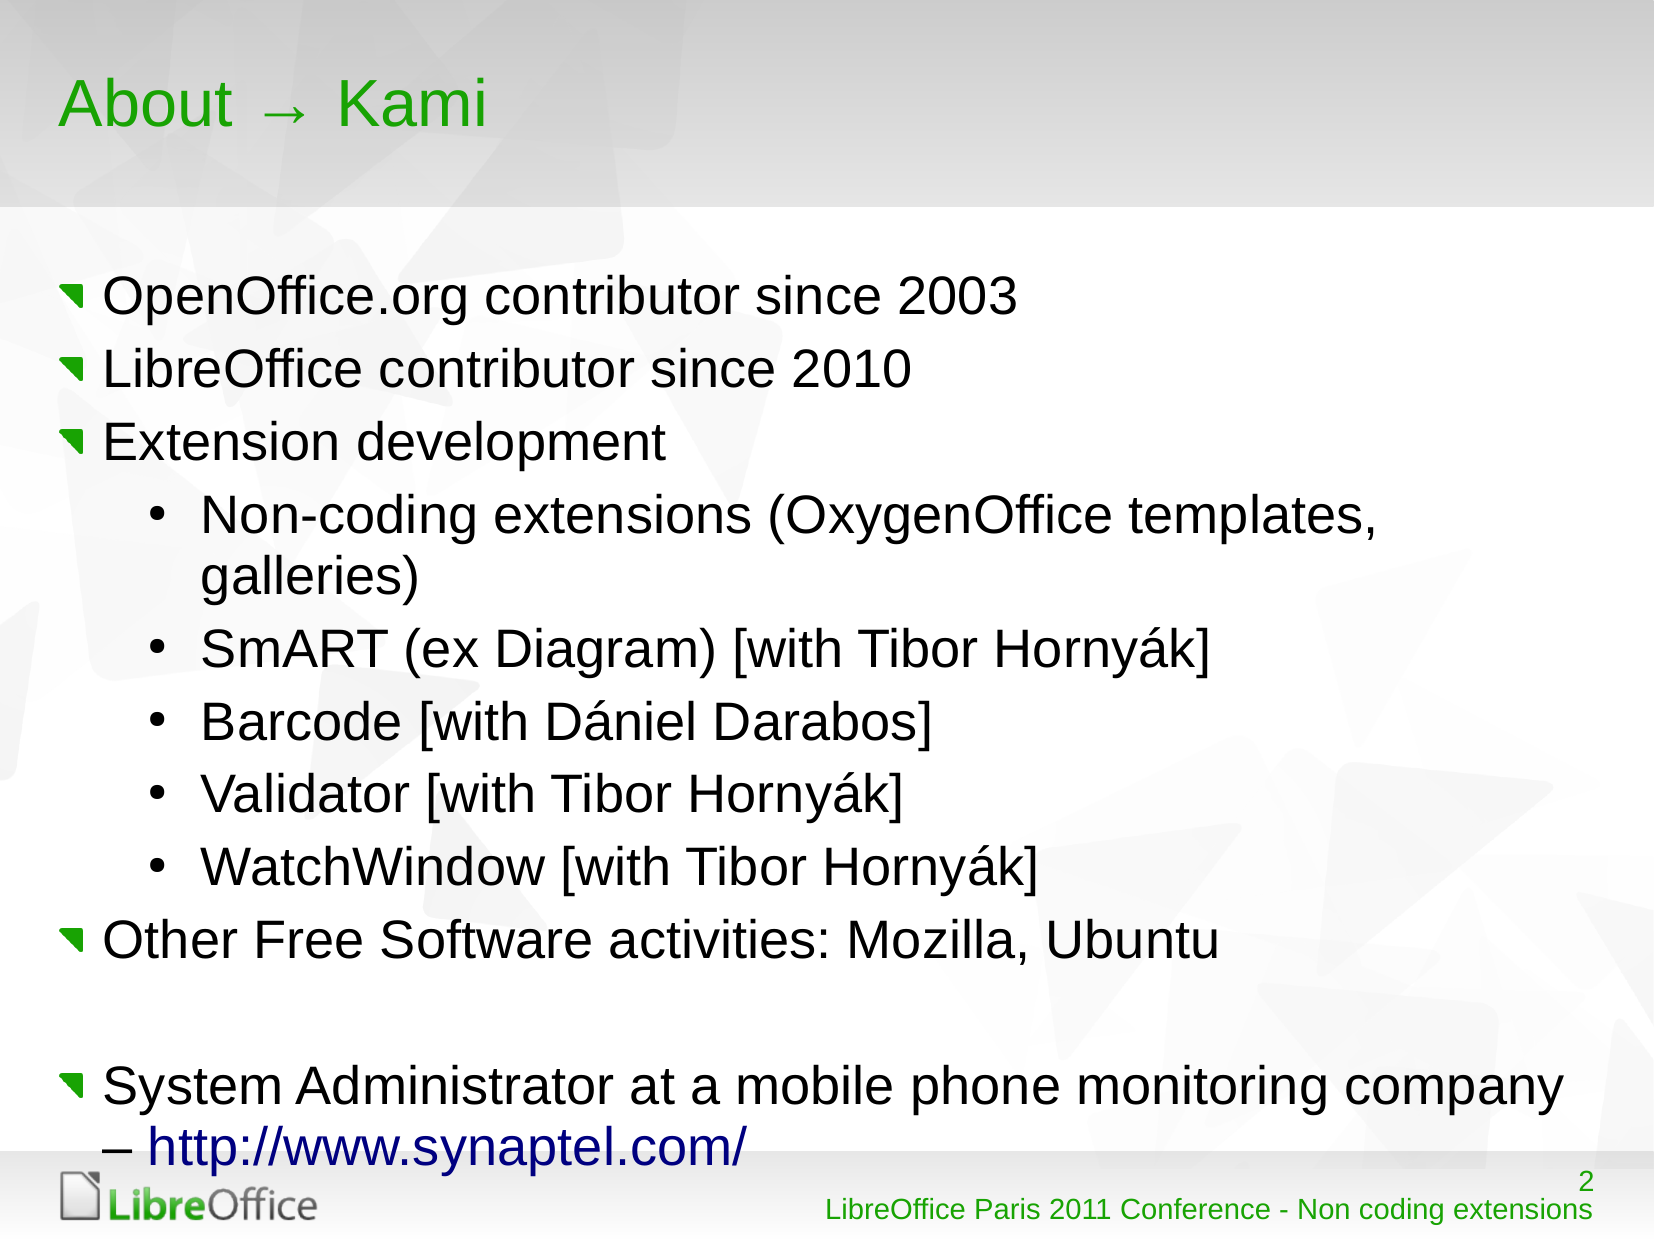

# About → Kami
OpenOffice.org contributor since 2003
LibreOffice contributor since 2010
Extension development
Non-coding extensions (OxygenOffice templates, galleries)
SmART (ex Diagram) [with Tibor Hornyák]
Barcode [with Dániel Darabos]
Validator [with Tibor Hornyák]
WatchWindow [with Tibor Hornyák]
Other Free Software activities: Mozilla, Ubuntu
System Administrator at a mobile phone monitoring company – http://www.synaptel.com/
2
LibreOffice Paris 2011 Conference - Non coding extensions